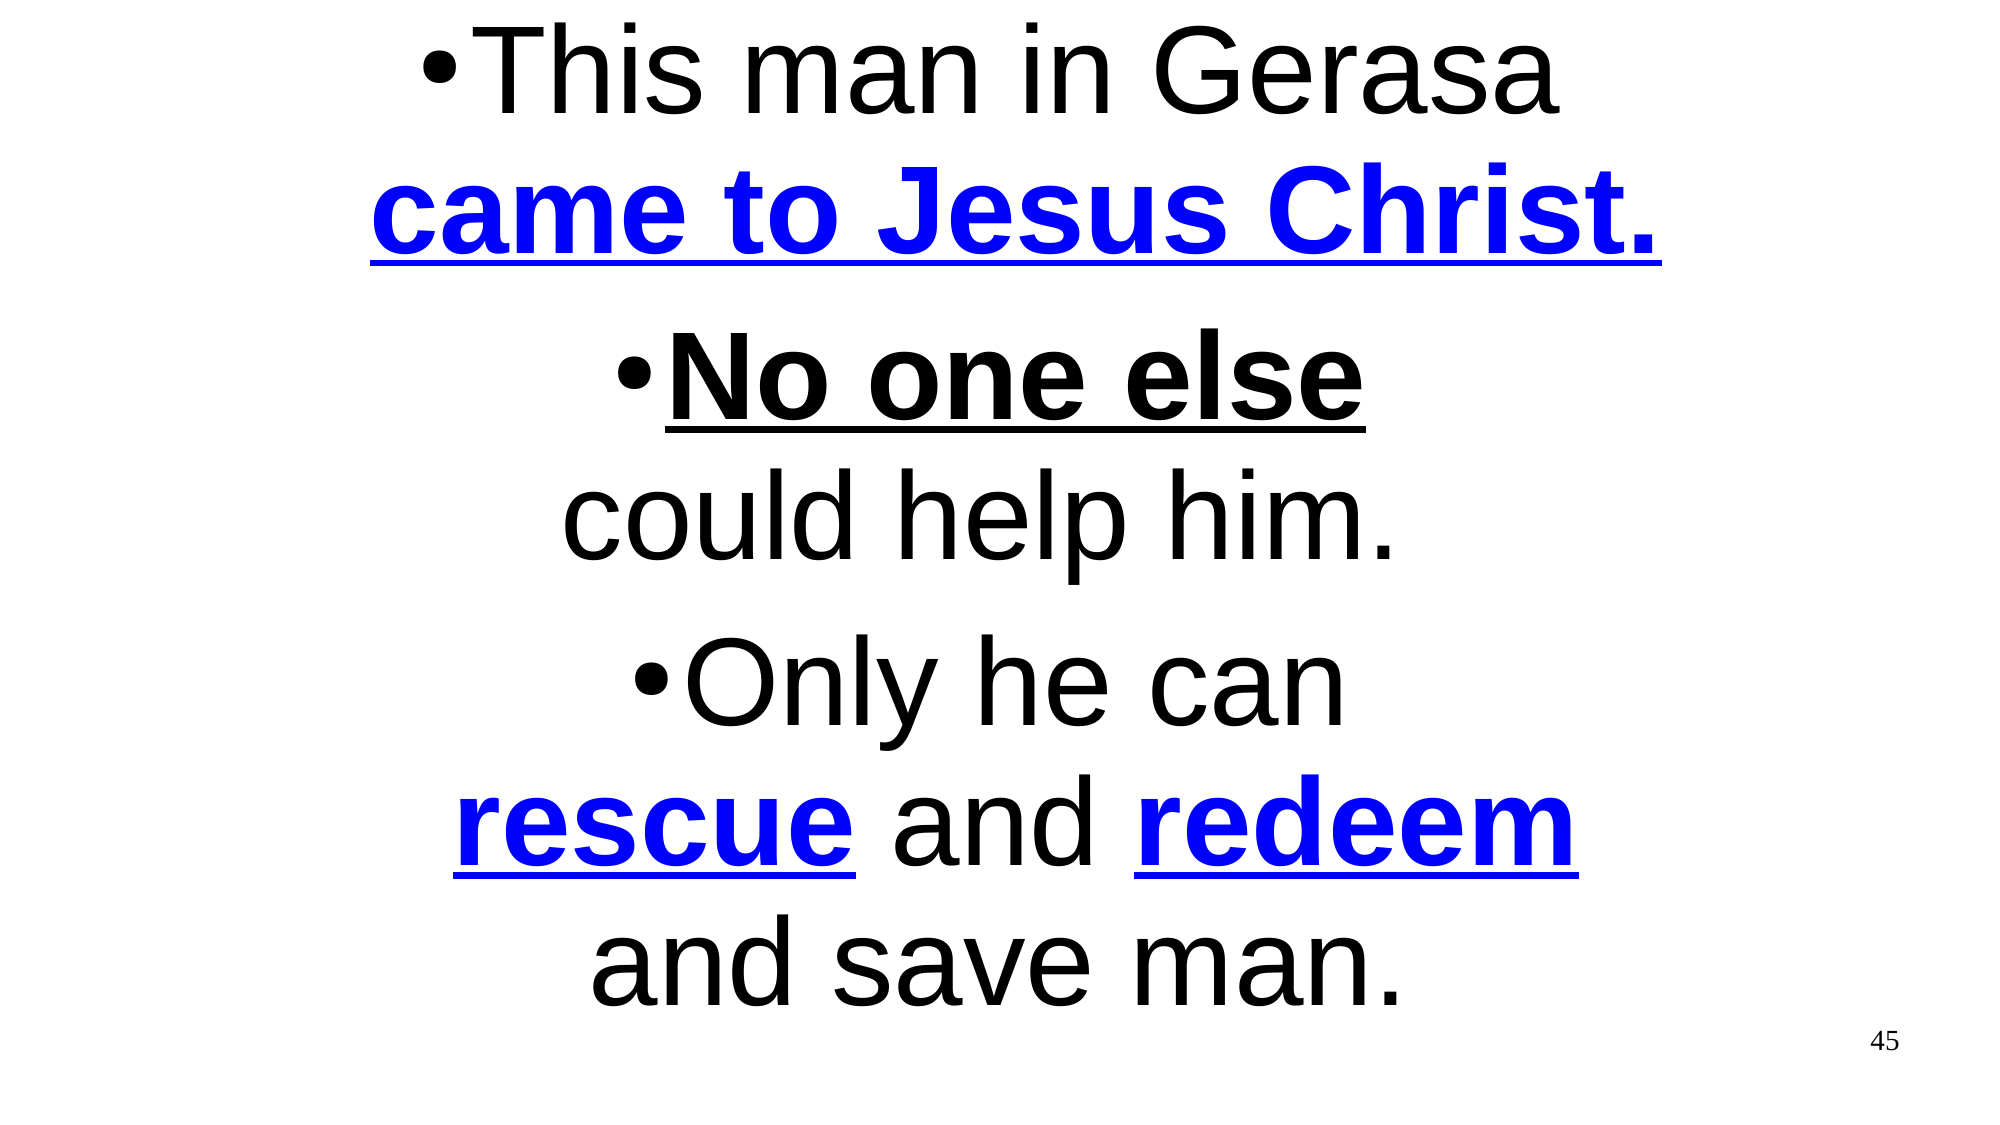

# This man in Gerasa came to Jesus Christ.
No one else
could help him.
Only he can
rescue and redeem
and save man.
45